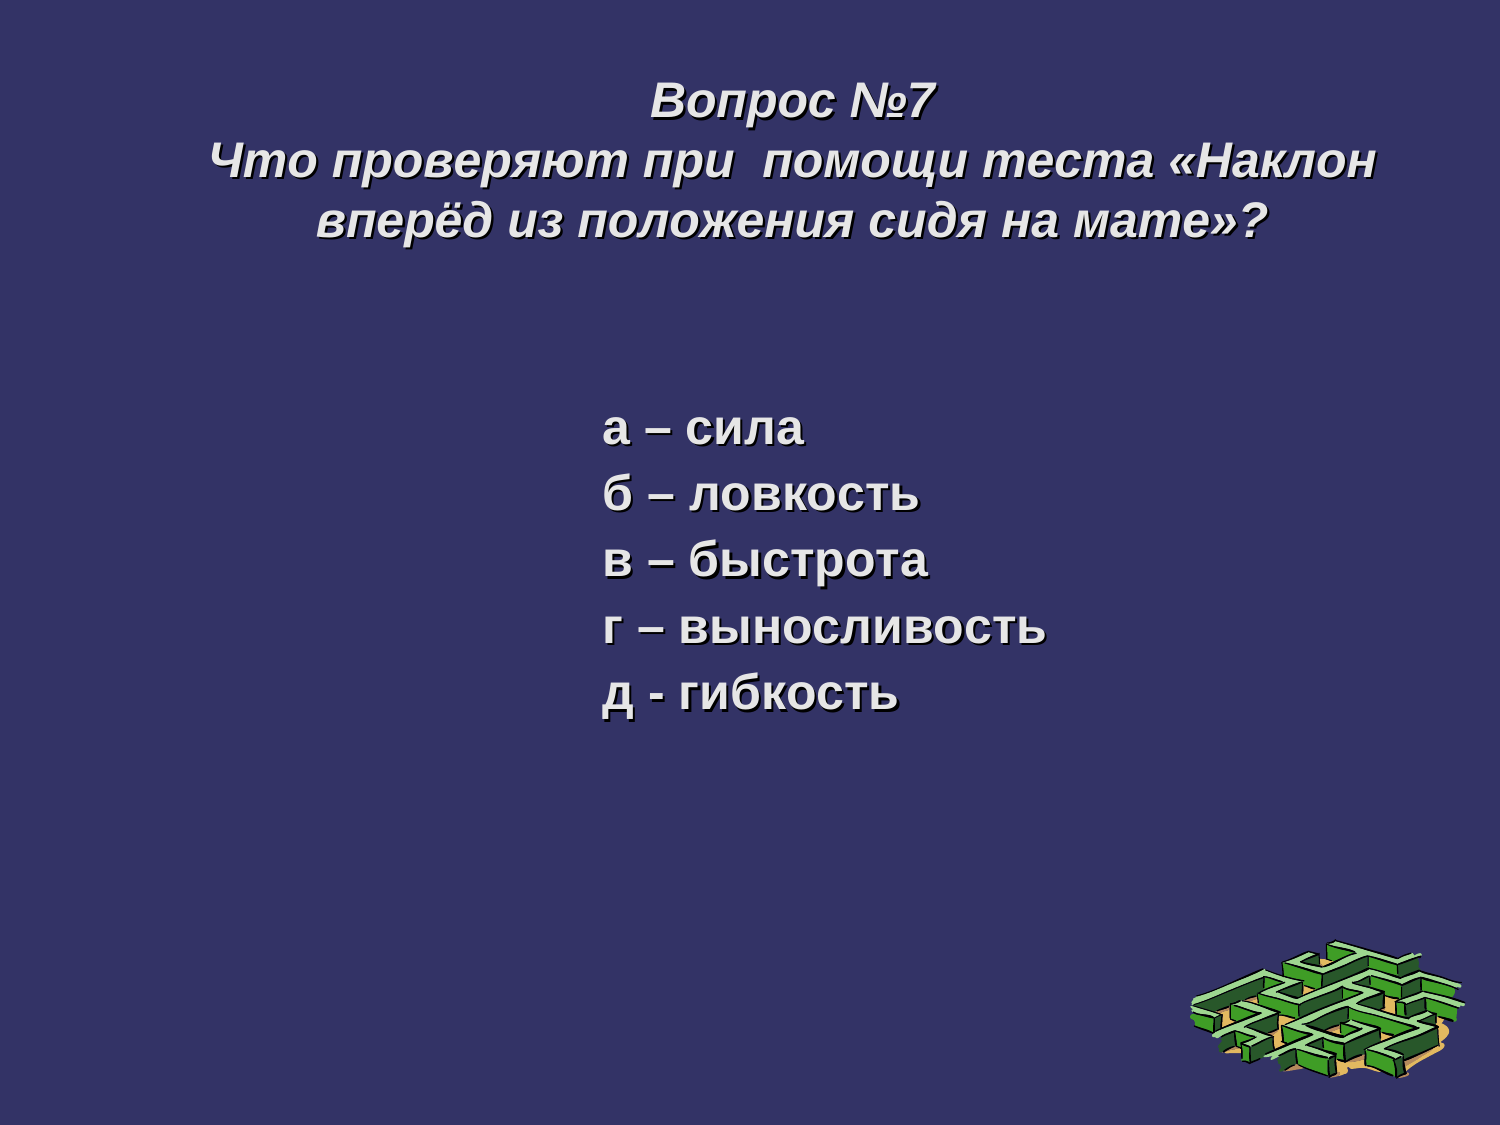

# Вопрос №7 Что проверяют при помощи теста «Наклон вперёд из положения сидя на мате»?
а – сила
б – ловкость
в – быстрота
г – выносливость
д - гибкость